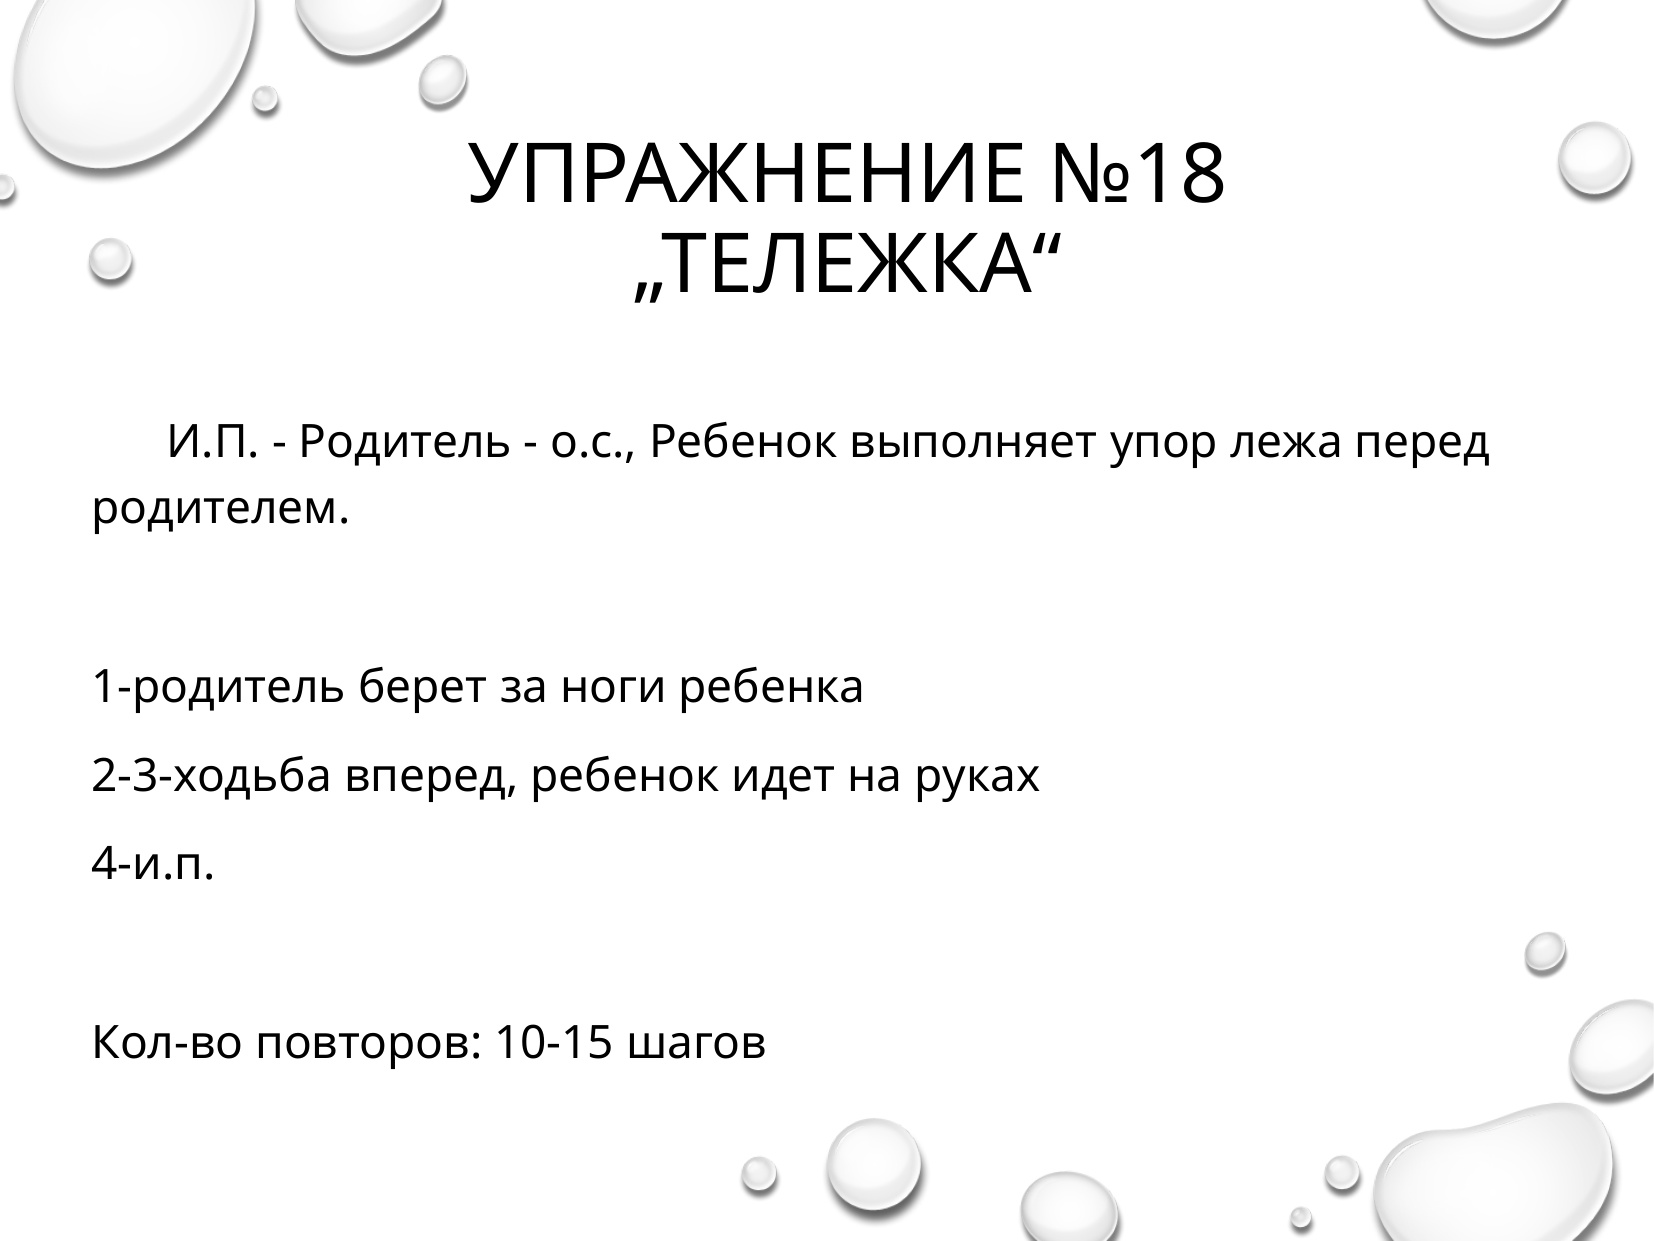

# Упражнение №18 „Тележка“
	И.П. - Родитель - о.с., Ребенок выполняет упор лежа перед родителем.
1-родитель берет за ноги ребенка
2-3-ходьба вперед, ребенок идет на руках
4-и.п.
Кол-во повторов: 10-15 шагов